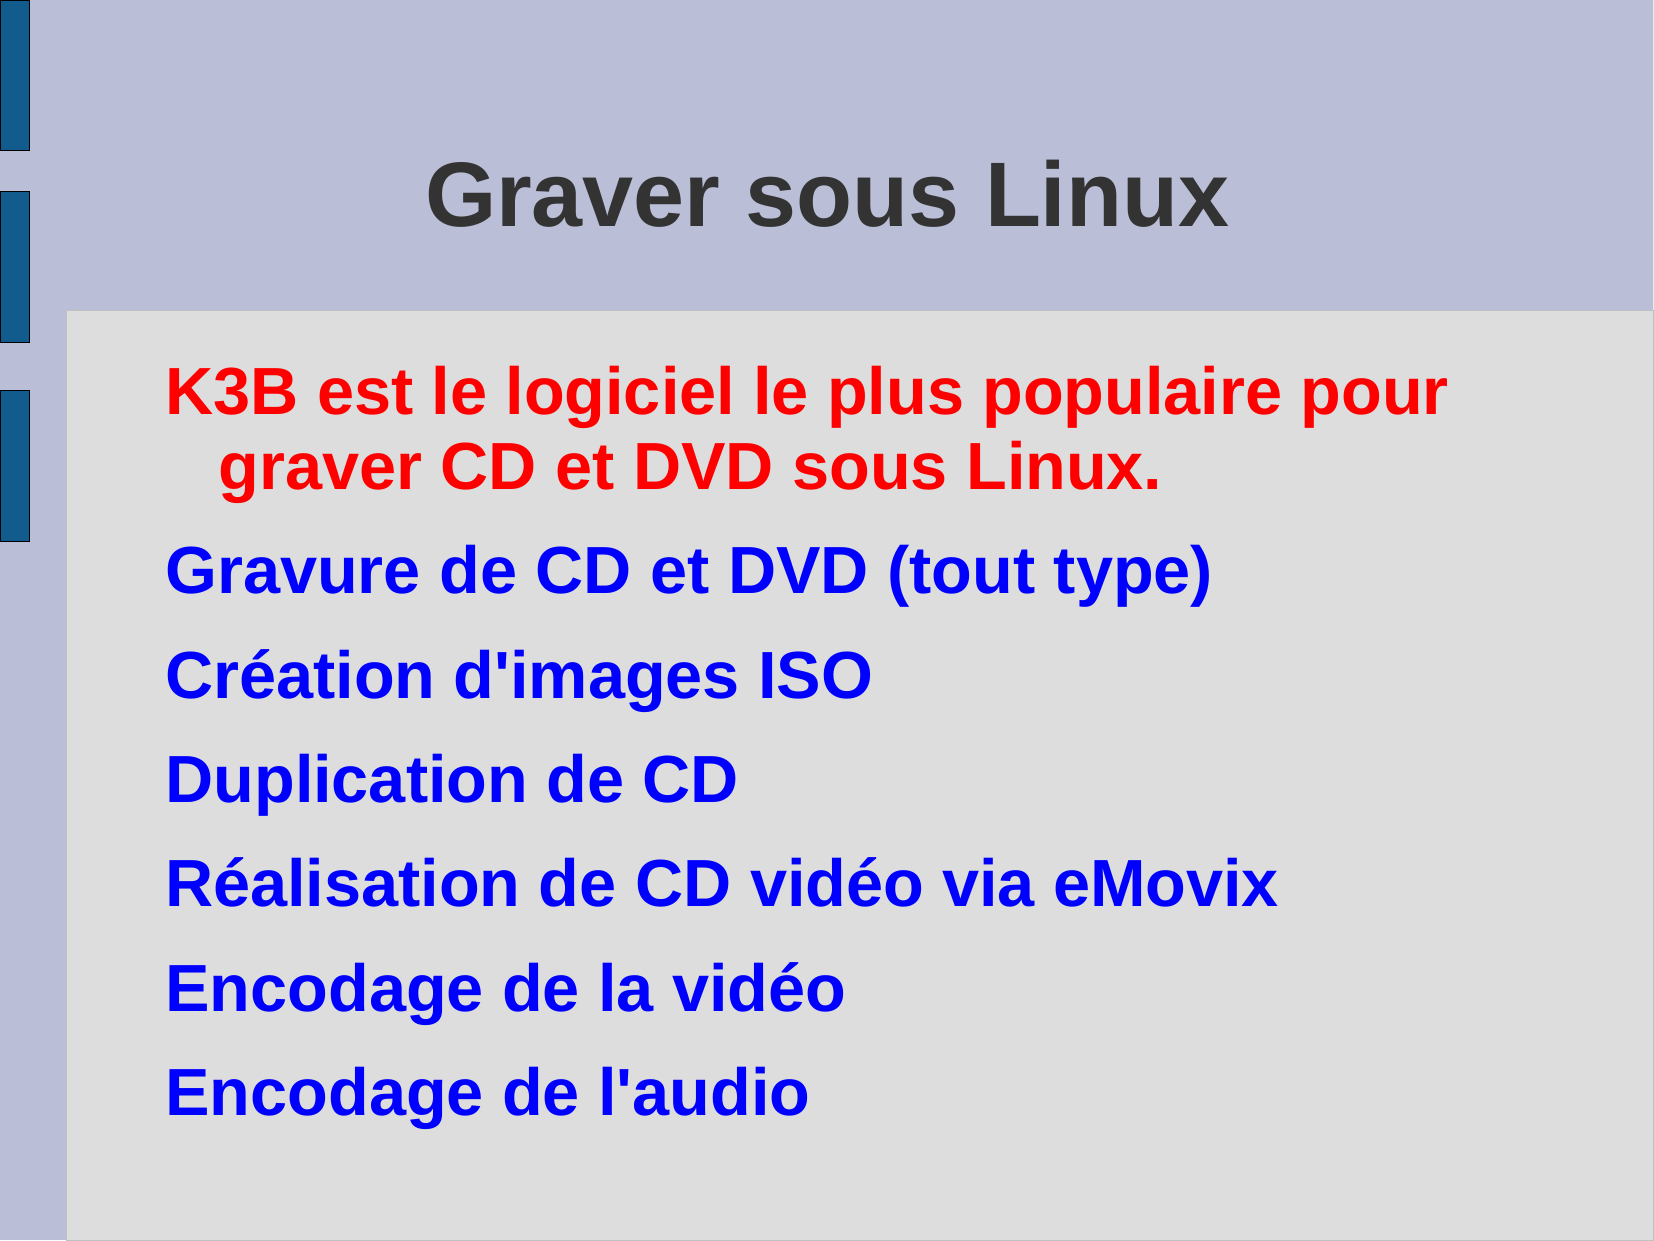

# Graver sous Linux
K3B est le logiciel le plus populaire pour graver CD et DVD sous Linux.
Gravure de CD et DVD (tout type)
Création d'images ISO
Duplication de CD
Réalisation de CD vidéo via eMovix
Encodage de la vidéo
Encodage de l'audio